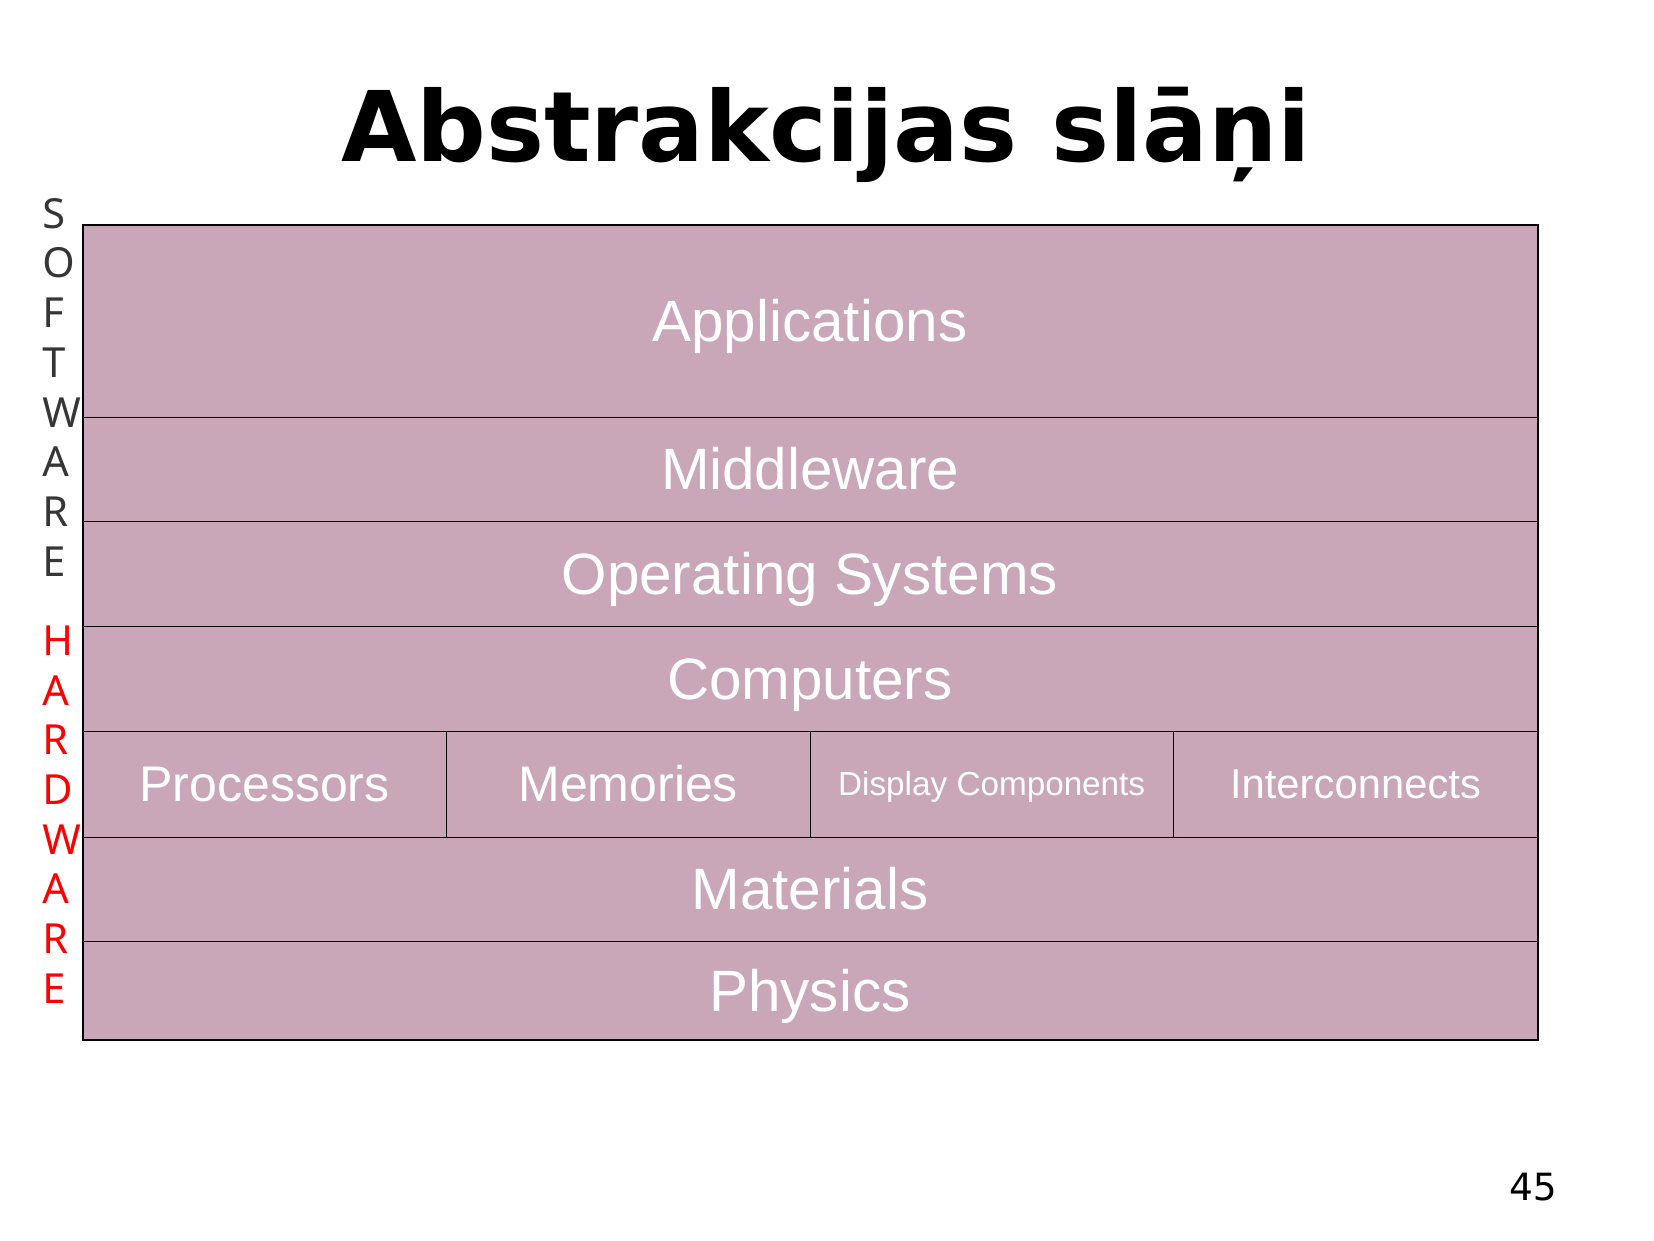

# Abstrakcijas slāņi
S
O
F
T
WA
R
E
| Applications | | | |
| --- | --- | --- | --- |
| Middleware | | | |
| Operating Systems | | | |
| Computers | | | |
| Processors | Memories | Display Components | Interconnects |
| Materials | | | |
| Physics | | | |
H
A
R
D
W
A
R
E